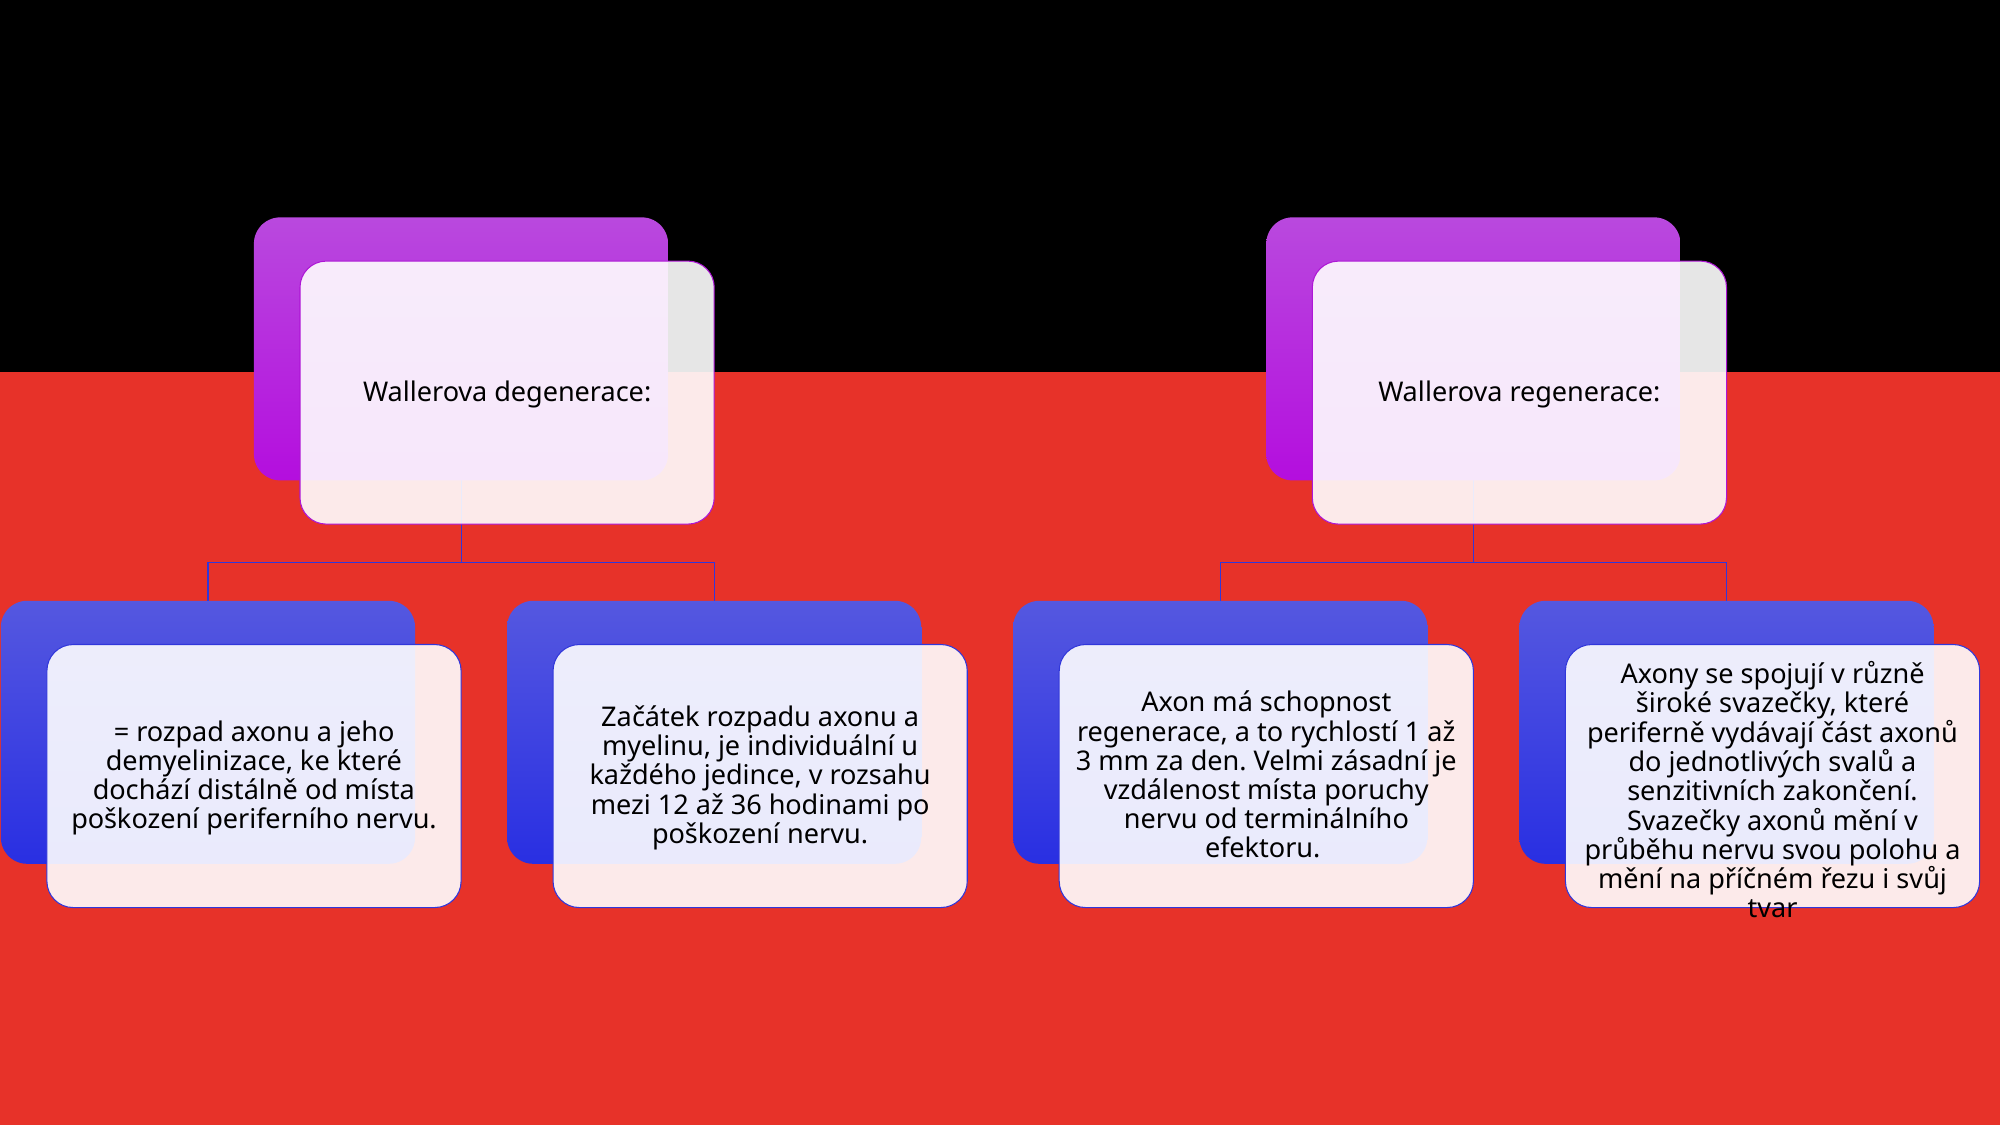

#
Wallerova degenerace:
Wallerova regenerace:
= rozpad axonu a jeho demyelinizace, ke které dochází distálně od místa poškození periferního nervu.
Začátek rozpadu axonu a myelinu, je individuální u každého jedince, v rozsahu mezi 12 až 36 hodinami po poškození nervu.
Axon má schopnost regenerace, a to rychlostí 1 až 3 mm za den. Velmi zásadní je vzdálenost místa poruchy nervu od terminálního efektoru.
Axony se spojují v různě široké svazečky, které periferně vydávají část axonů do jednotlivých svalů a senzitivních zakončení. Svazečky axonů mění v průběhu nervu svou polohu a mění na příčném řezu i svůj tvar